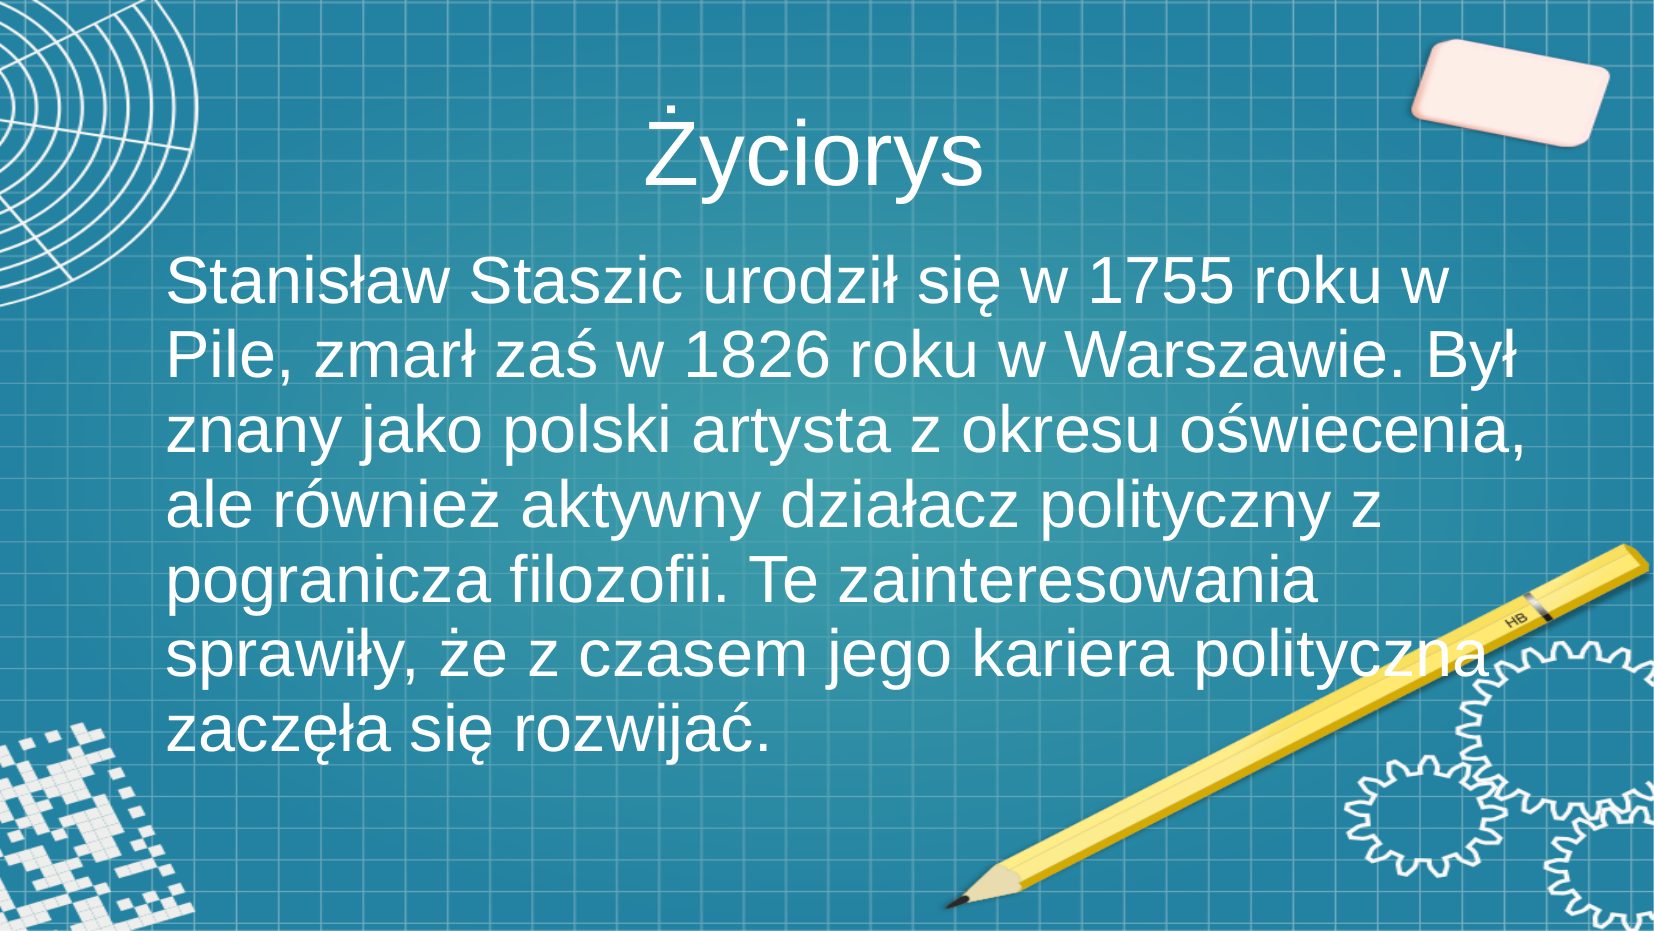

# Życiorys
Stanisław Staszic urodził się w 1755 roku w Pile, zmarł zaś w 1826 roku w Warszawie. Był znany jako polski artysta z okresu oświecenia, ale również aktywny działacz polityczny z pogranicza filozofii. Te zainteresowania sprawiły, że z czasem jego kariera polityczna zaczęła się rozwijać.